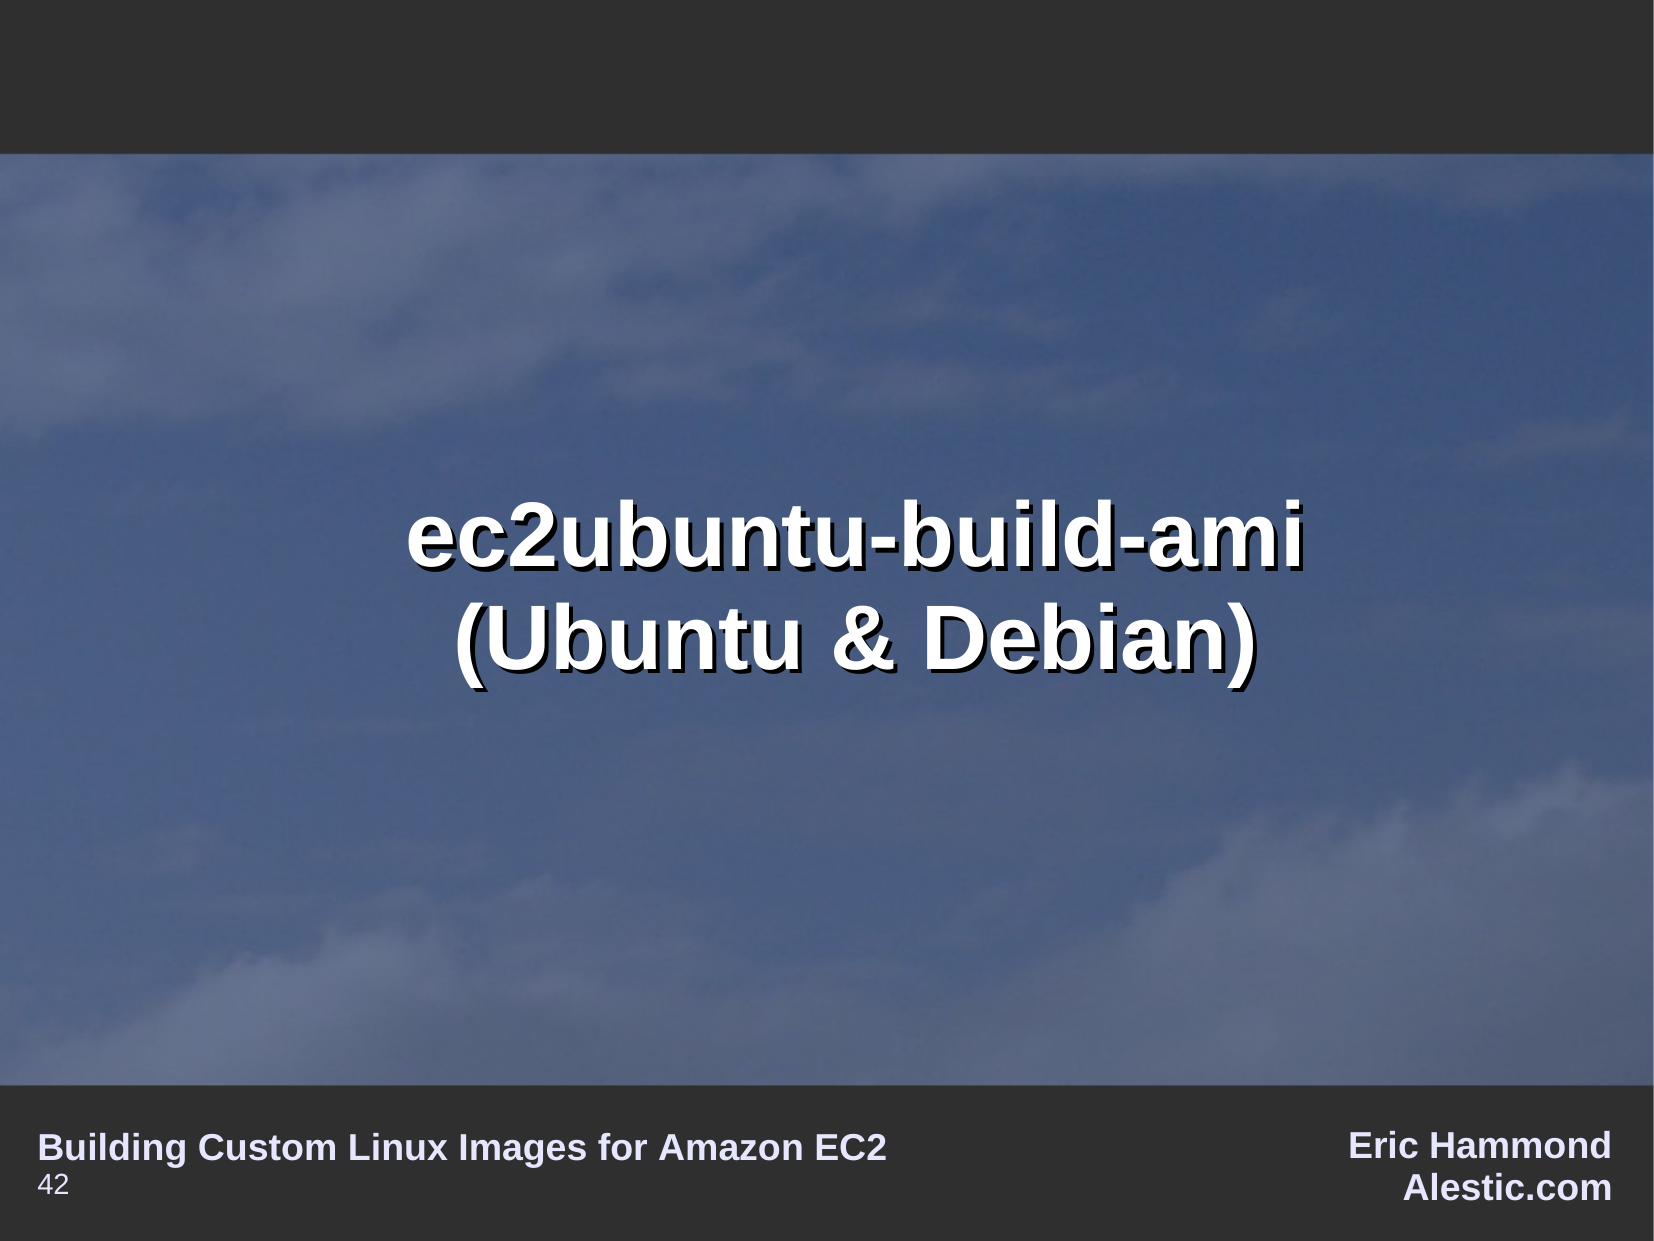

#
ec2ubuntu-build-ami
(Ubuntu & Debian)
42
Eric Hammond
Alestic.com